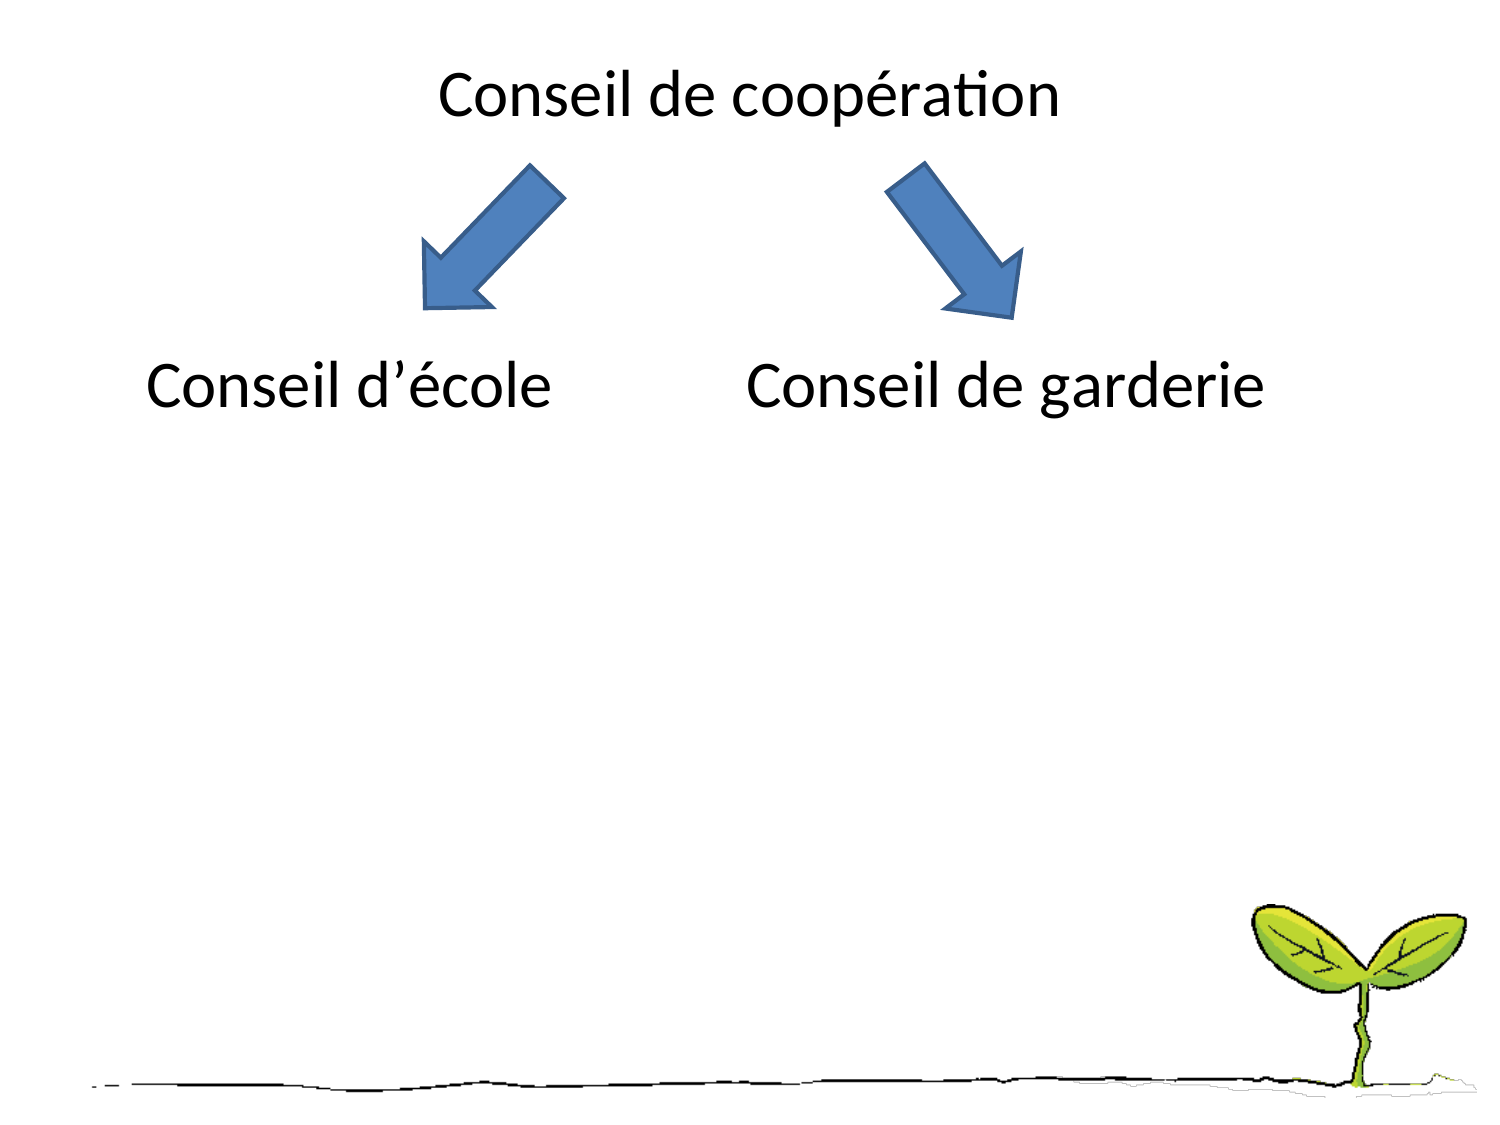

# Conseil de coopération
	Conseil d’école		Conseil de garderie